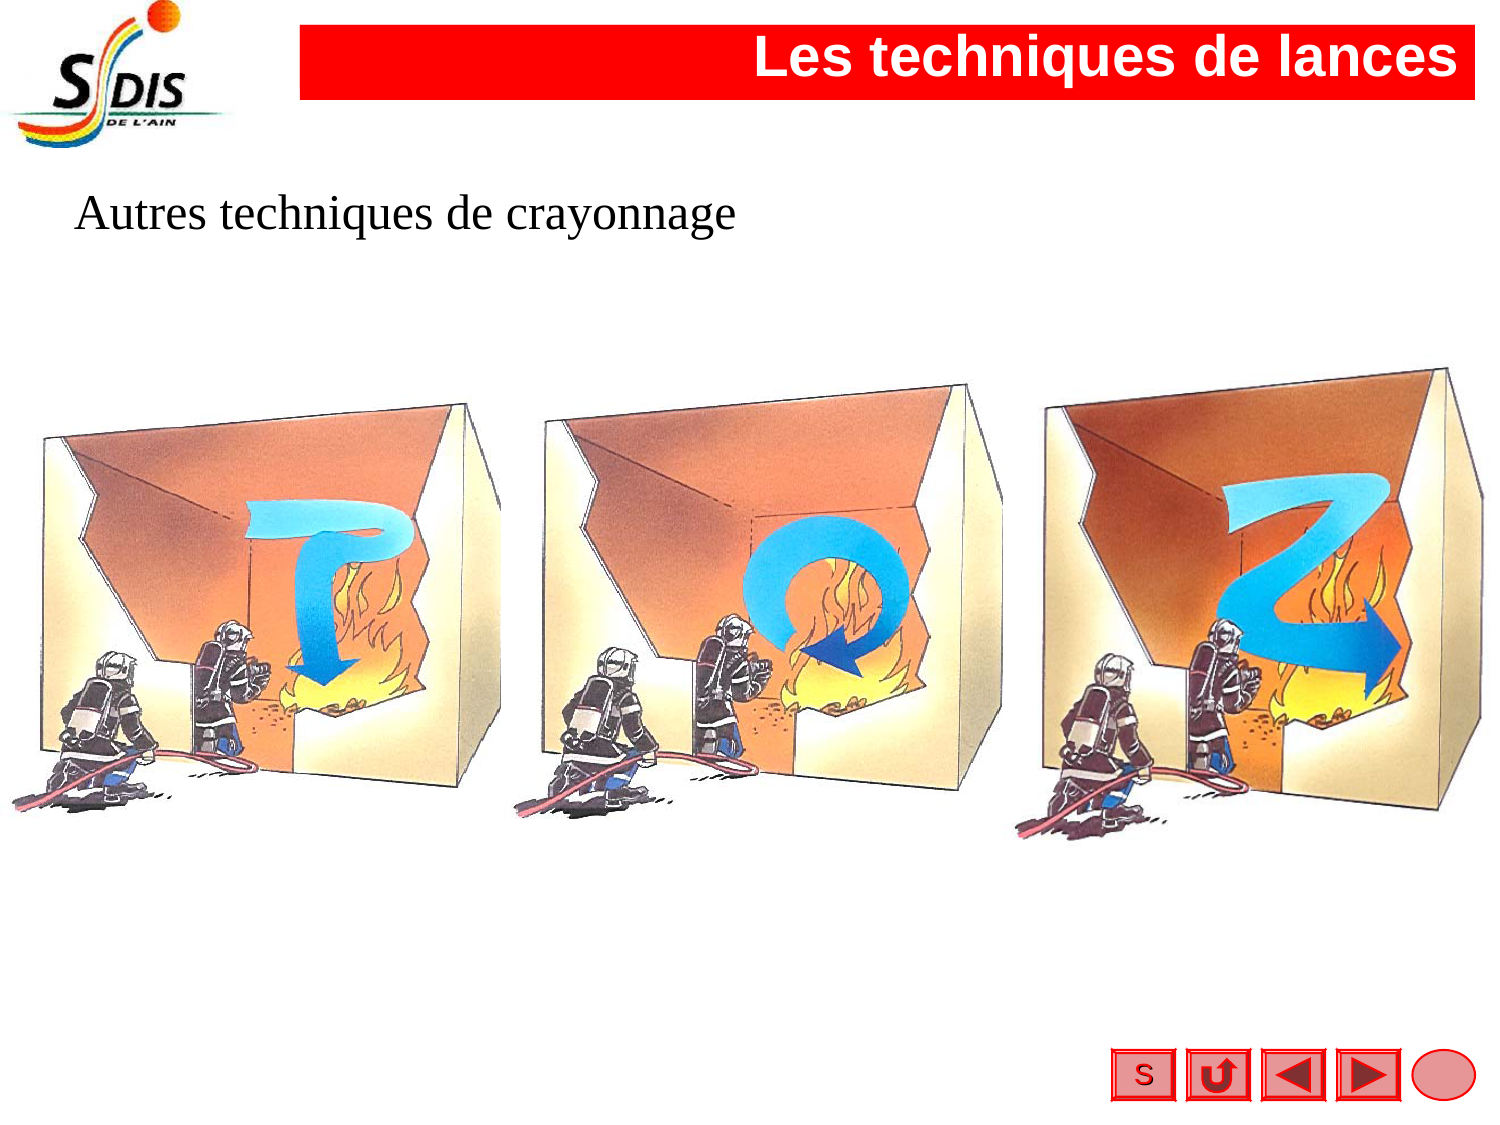

Les techniques de lances
Autres techniques de crayonnage